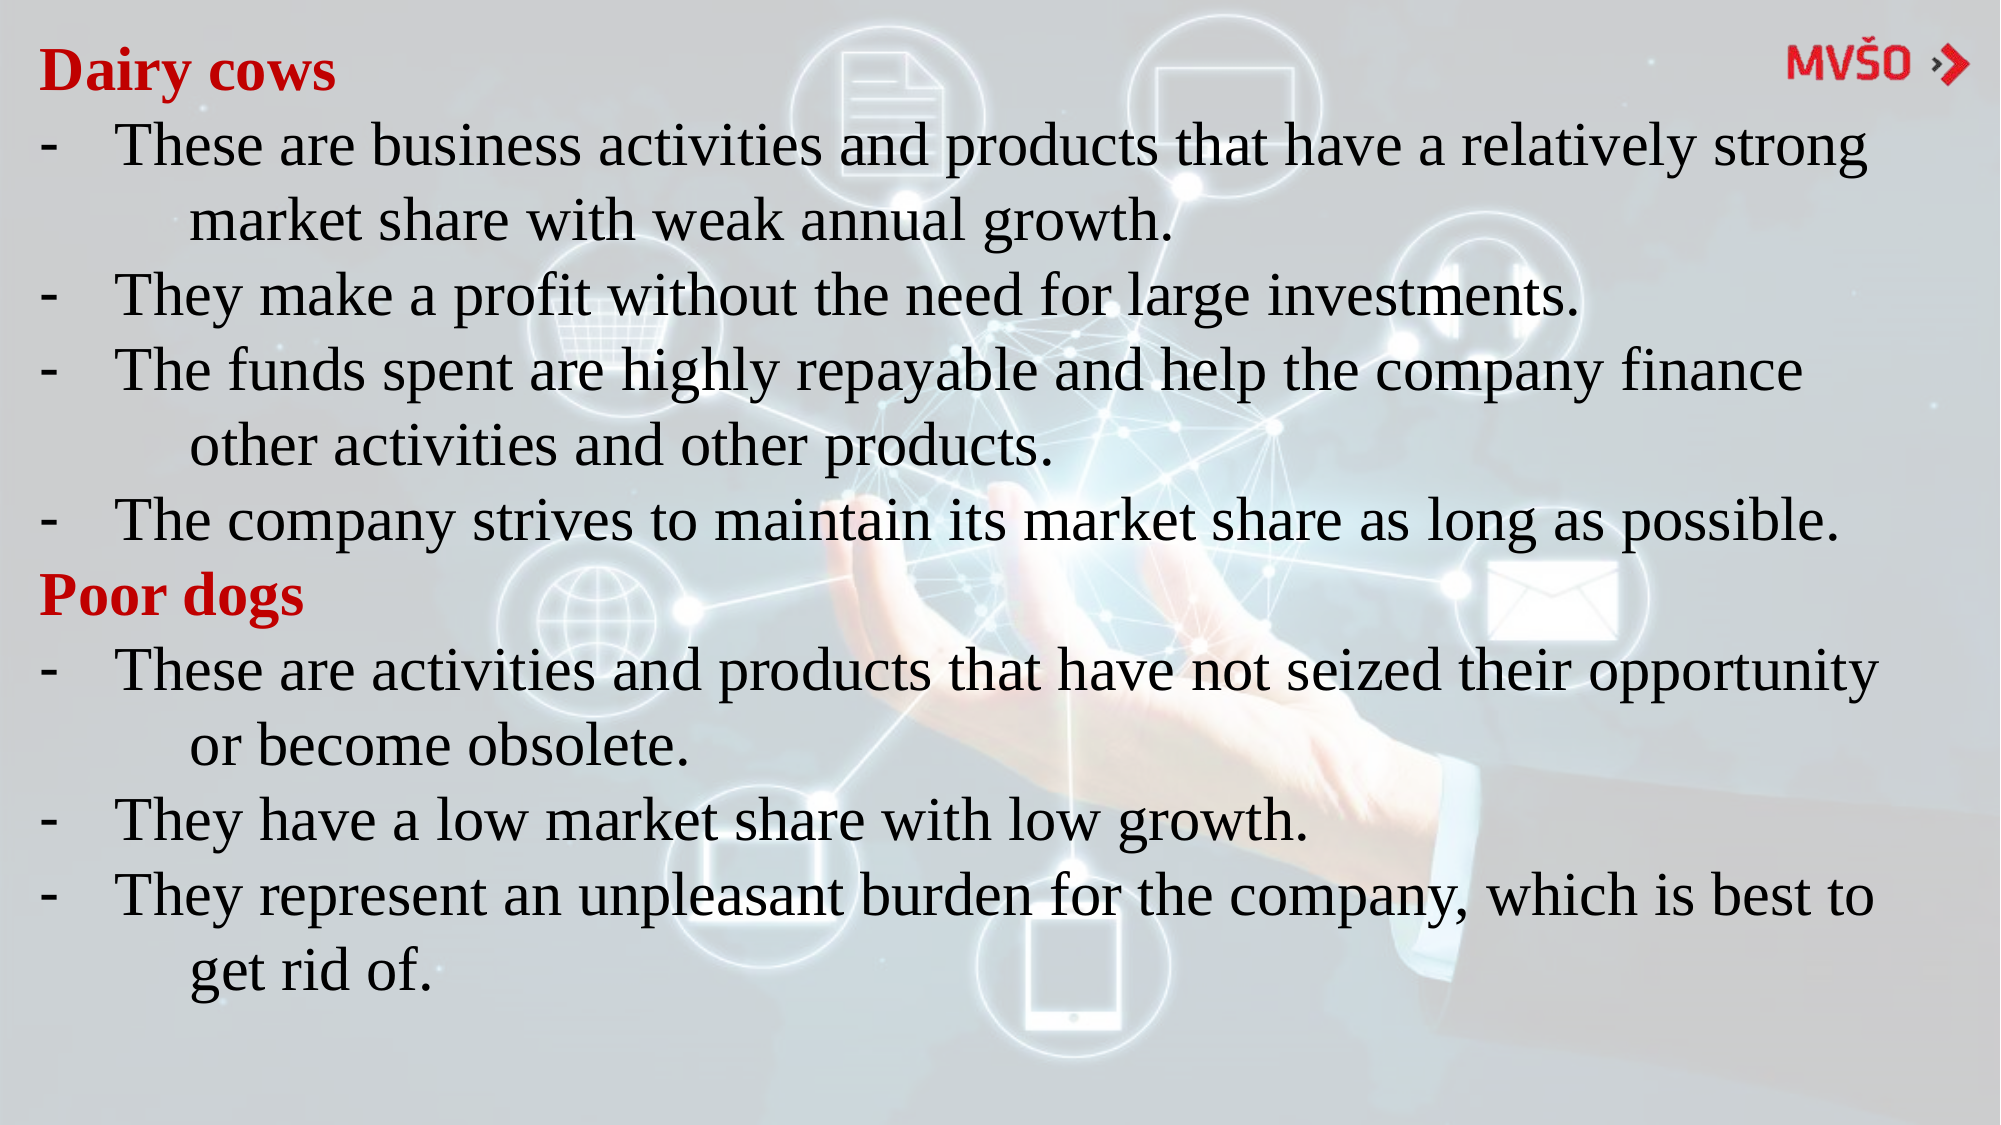

Dairy cows
These are business activities and products that have a relatively strong market share with weak annual growth.
They make a profit without the need for large investments.
The funds spent are highly repayable and help the company finance other activities and other products.
The company strives to maintain its market share as long as possible.
Poor dogs
These are activities and products that have not seized their opportunity or become obsolete.
They have a low market share with low growth.
They represent an unpleasant burden for the company, which is best to get rid of.